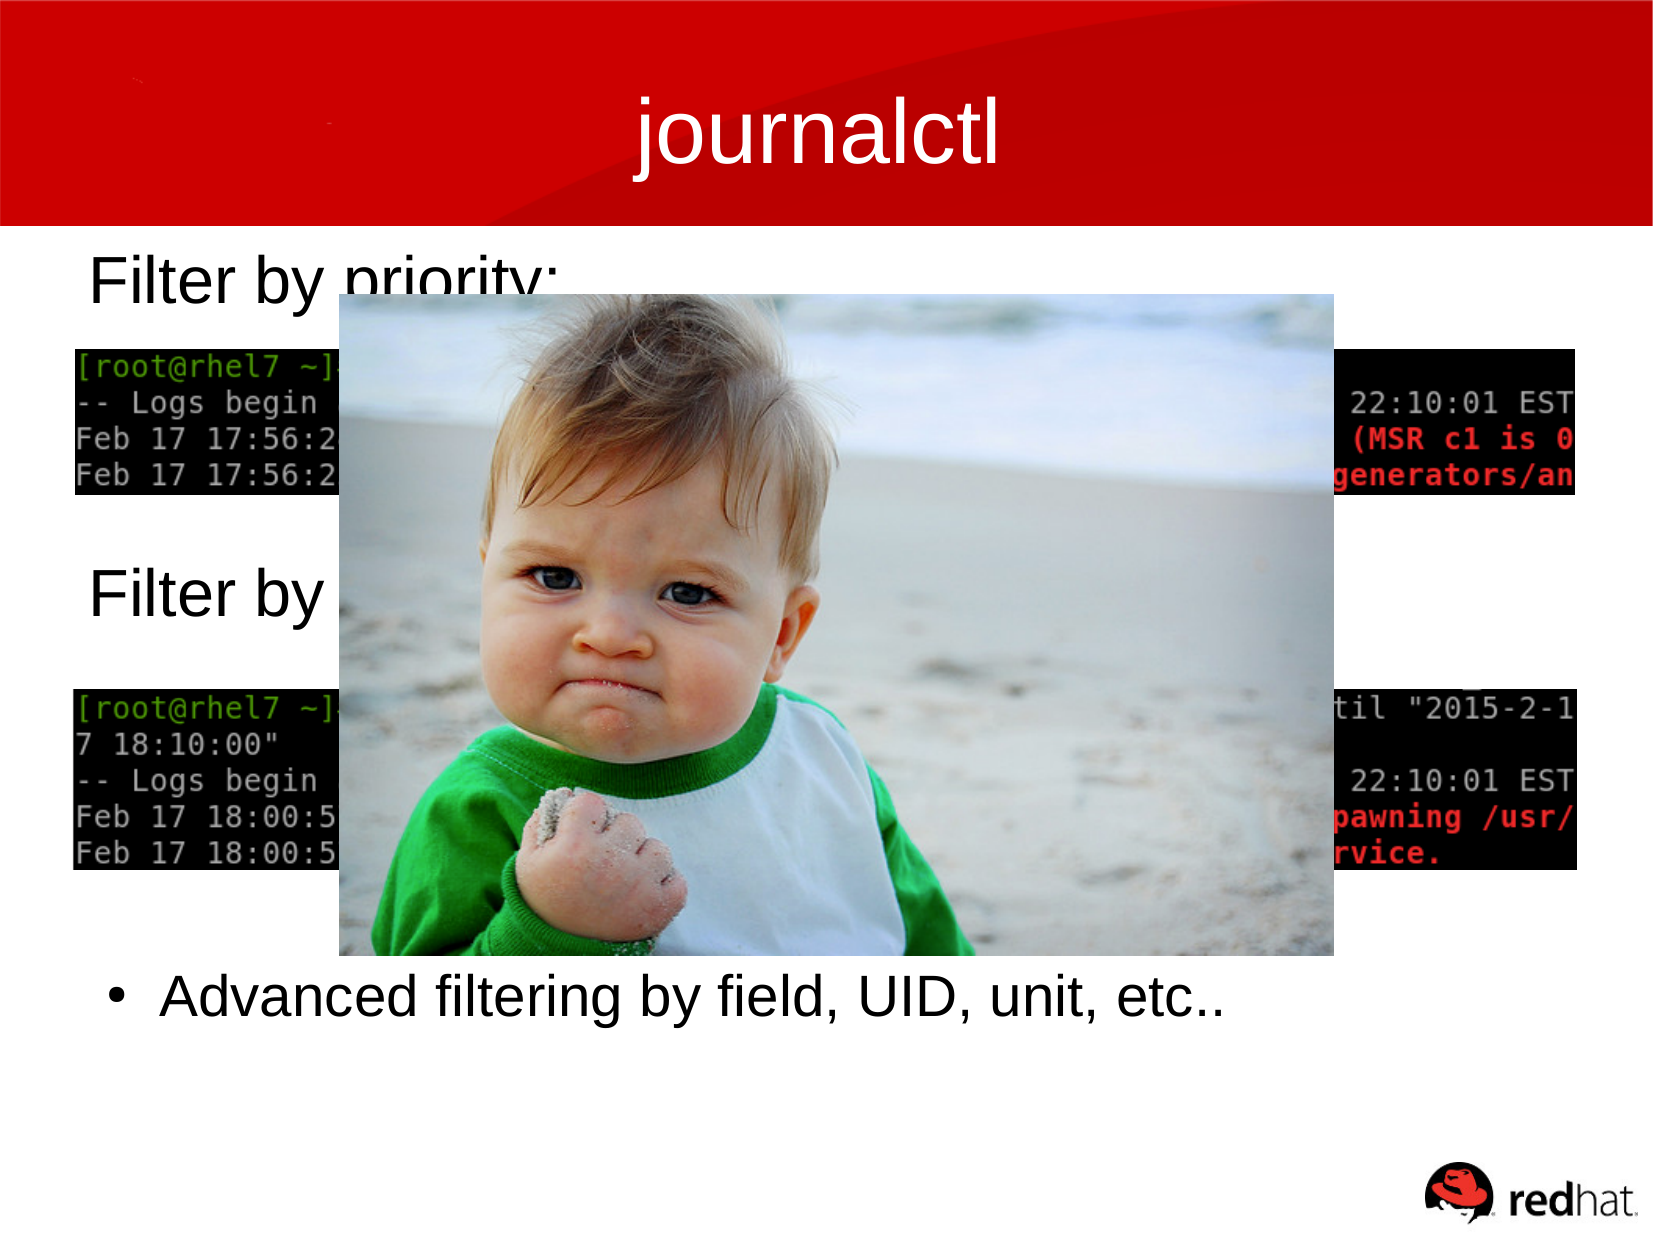

# journalctl
Filter by priority:
Filter by time and priority:
Advanced filtering by field, UID, unit, etc..